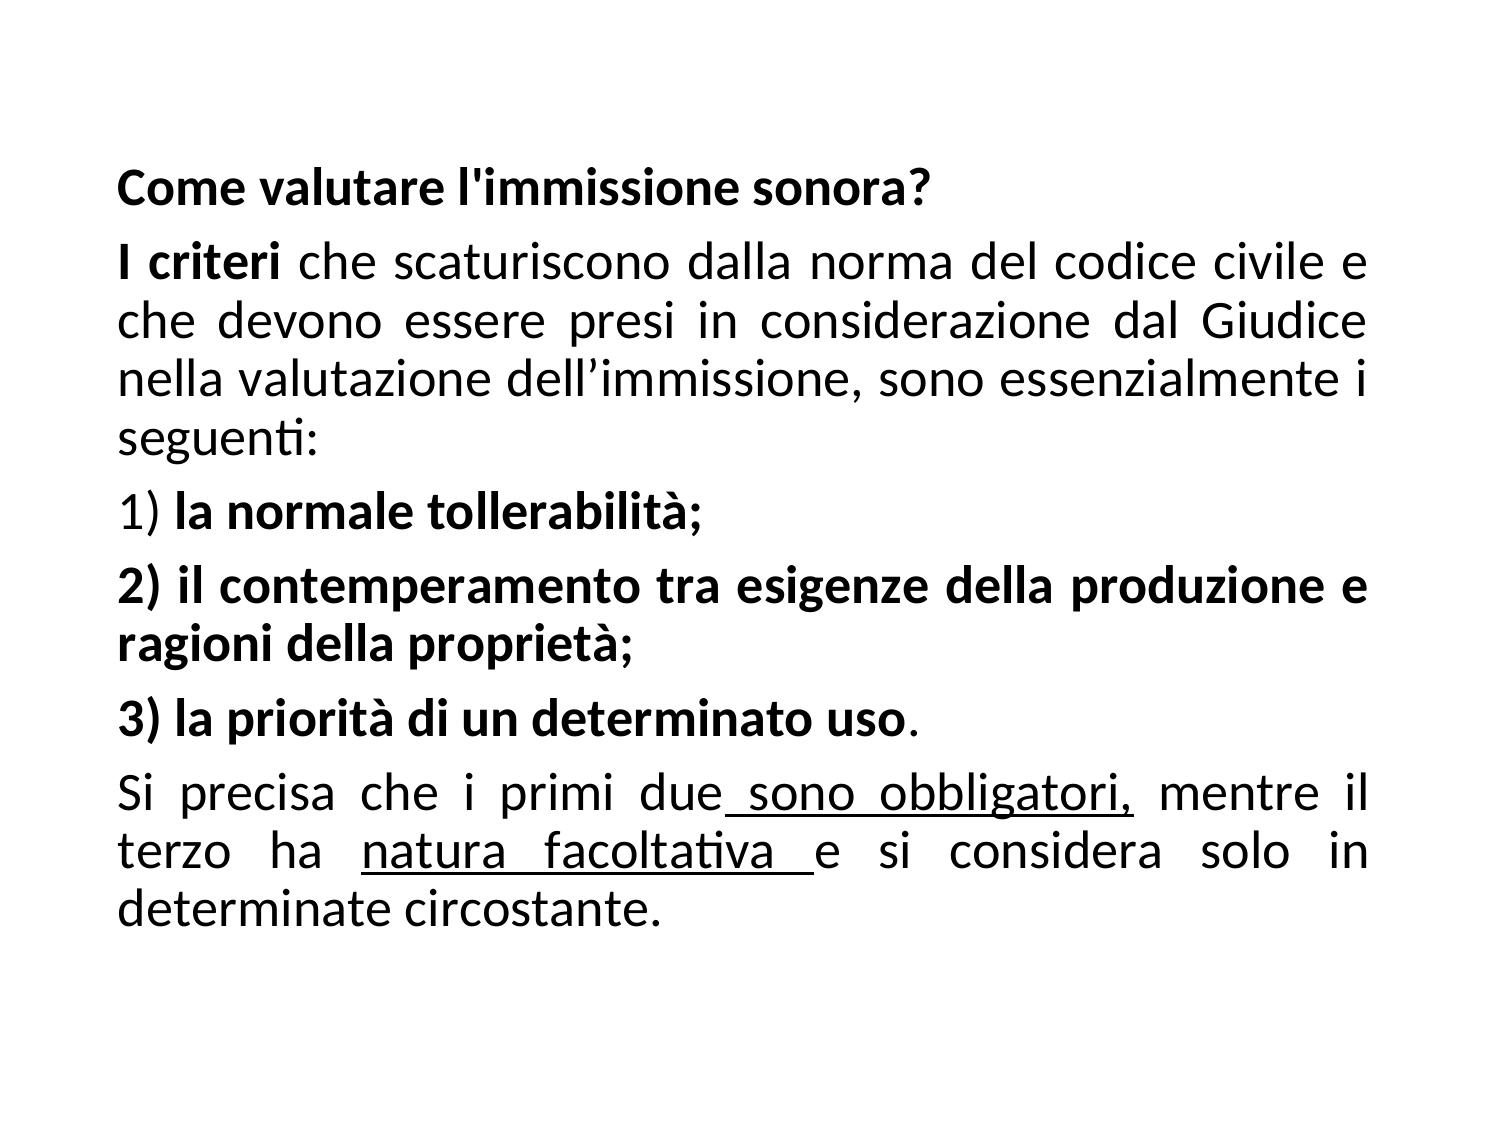

# Come valutare l'immissione sonora?
I criteri che scaturiscono dalla norma del codice civile e che devono essere presi in considerazione dal Giudice nella valutazione dell’immissione, sono essenzialmente i seguenti:
1) la normale tollerabilità;
2) il contemperamento tra esigenze della produzione e ragioni della proprietà;
3) la priorità di un determinato uso.
Si precisa che i primi due sono obbligatori, mentre il terzo ha natura facoltativa e si considera solo in determinate circostante.